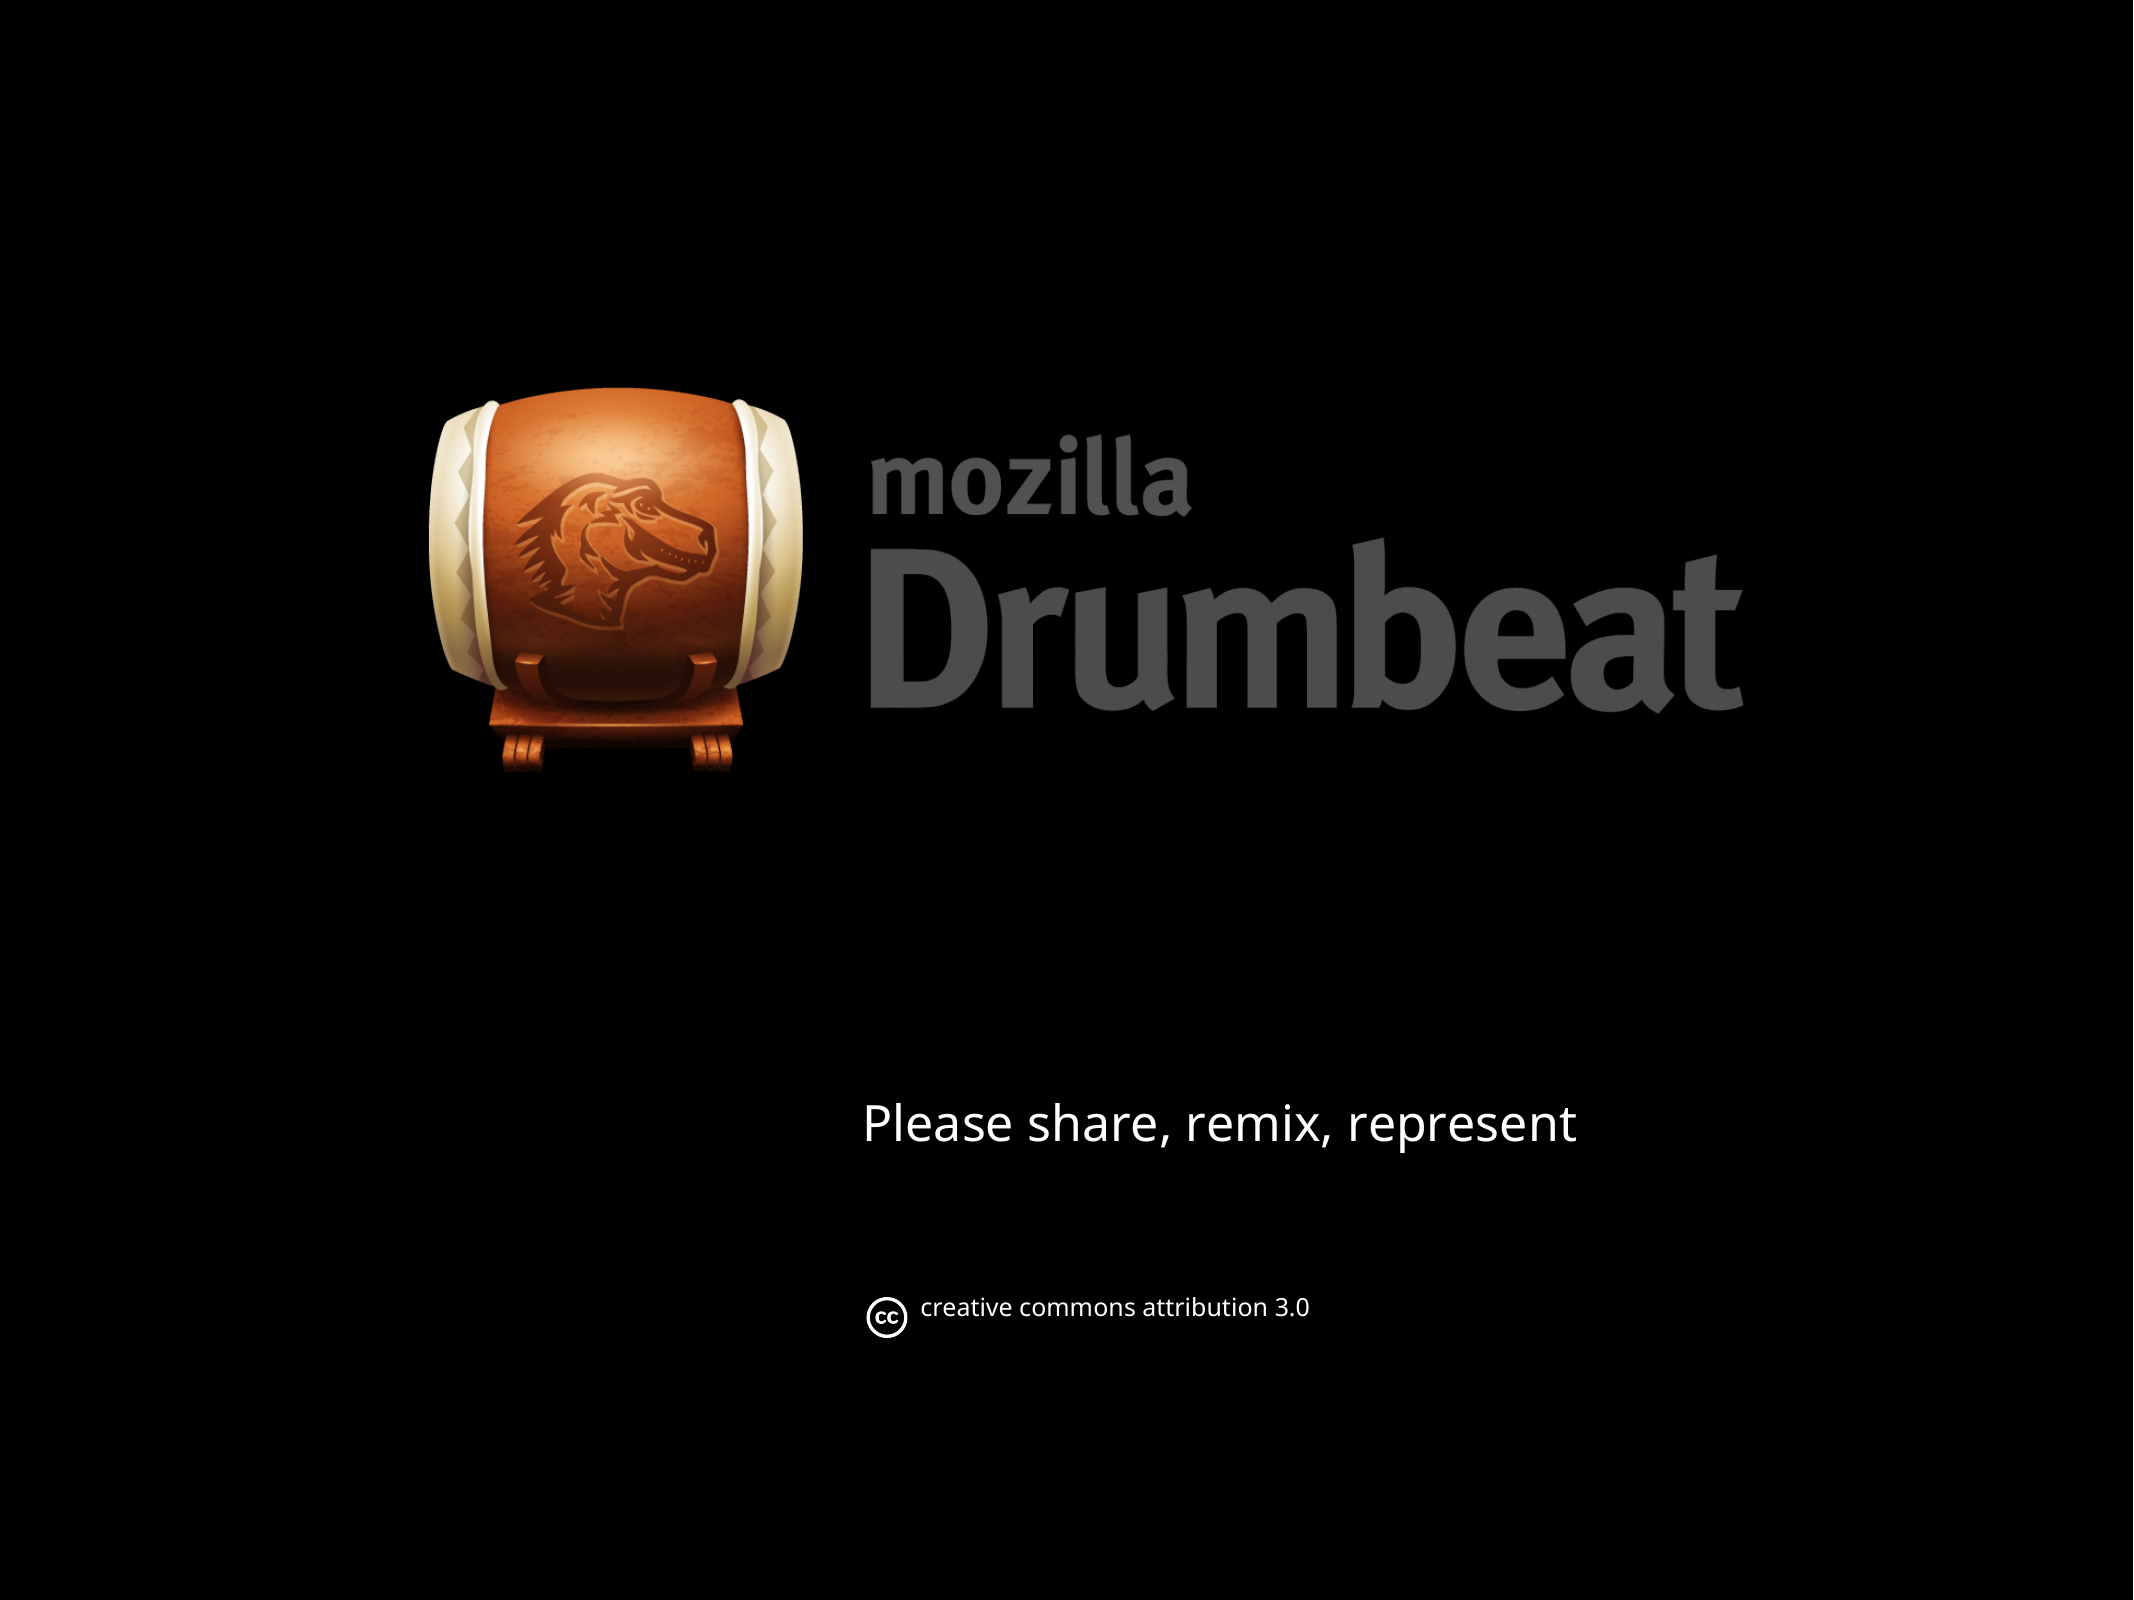

Please share, remix, represent
creative commons attribution 3.0